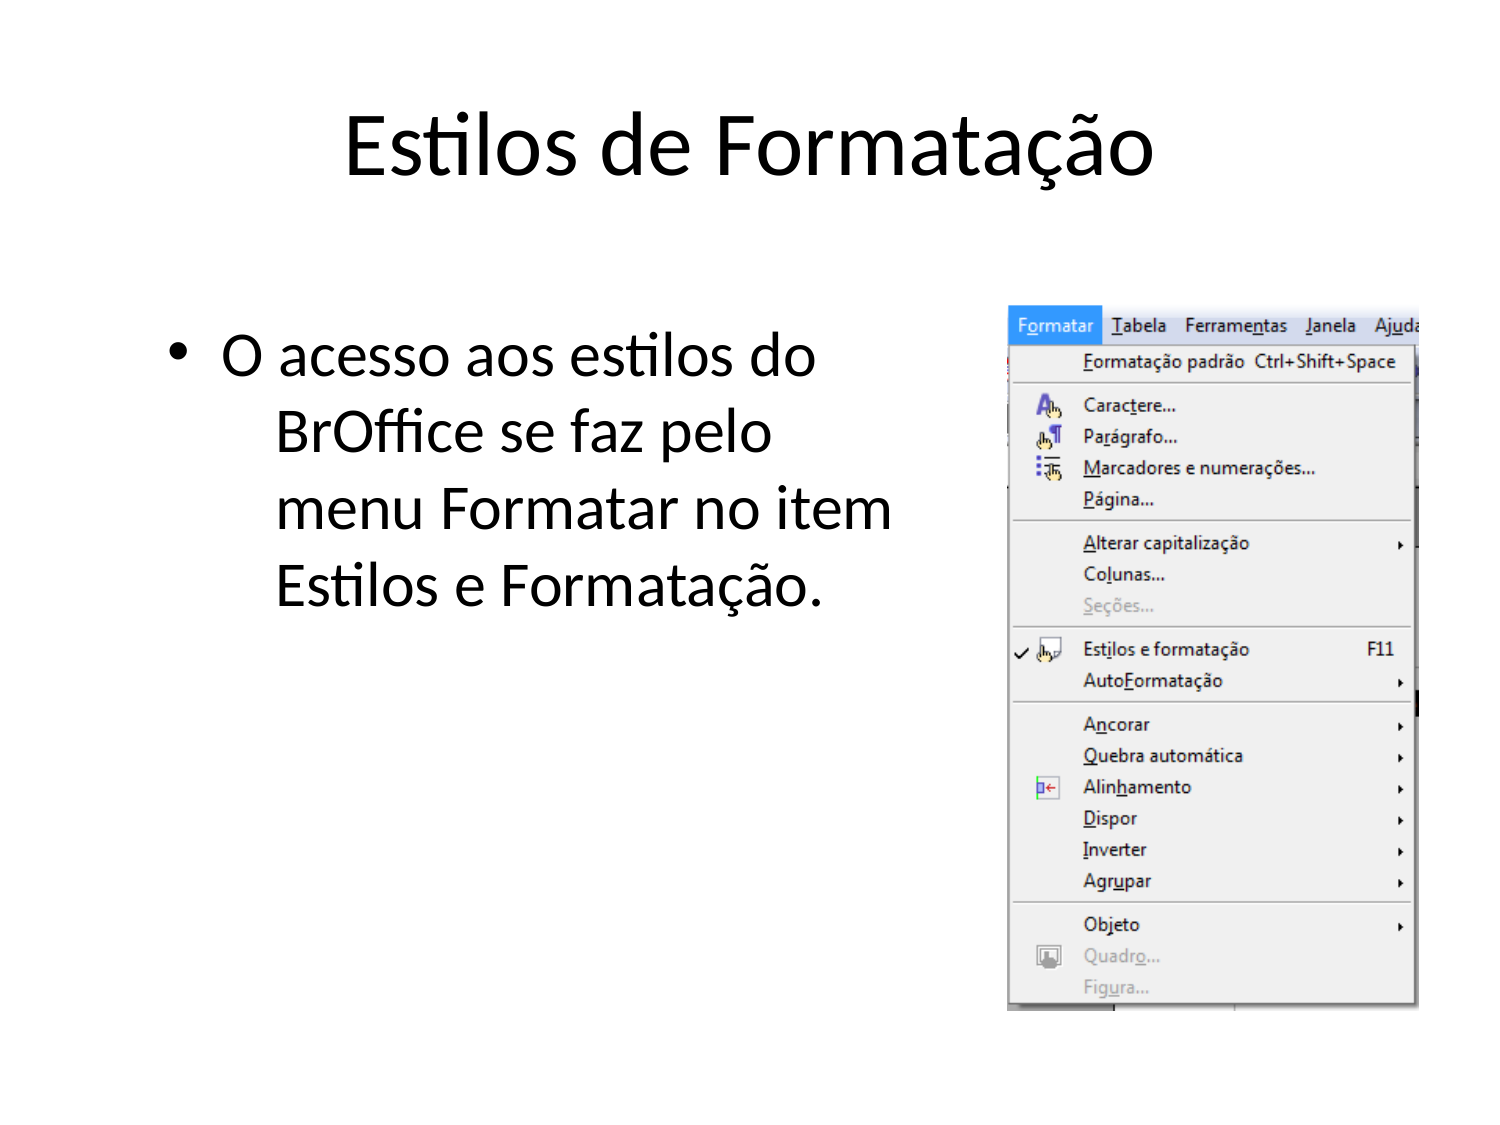

# Estilos de Formatação
O acesso aos estilos do BrOffice se faz pelo menu Formatar no item Estilos e Formatação.